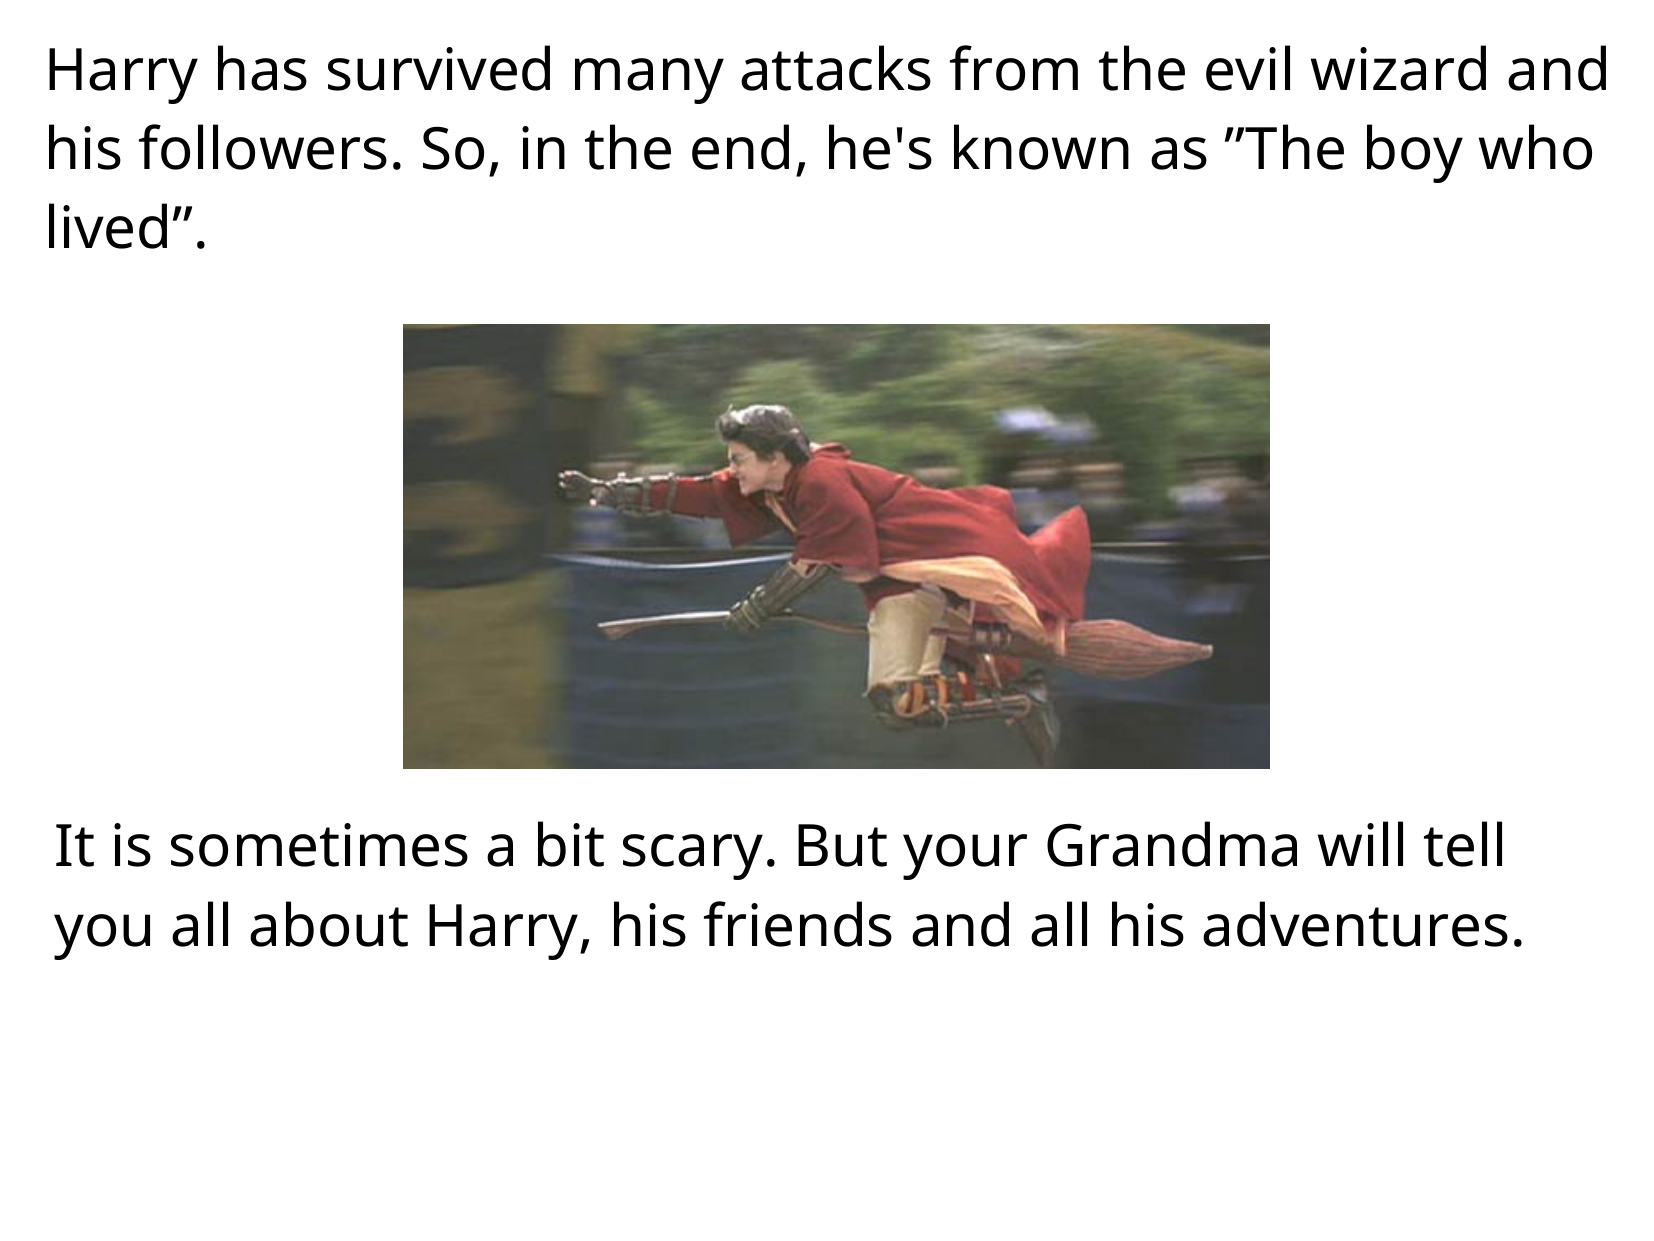

Harry has survived many attacks from the evil wizard and
his followers. So, in the end, he's known as ”The boy who
lived”.
It is sometimes a bit scary. But your Grandma will tell
you all about Harry, his friends and all his adventures.